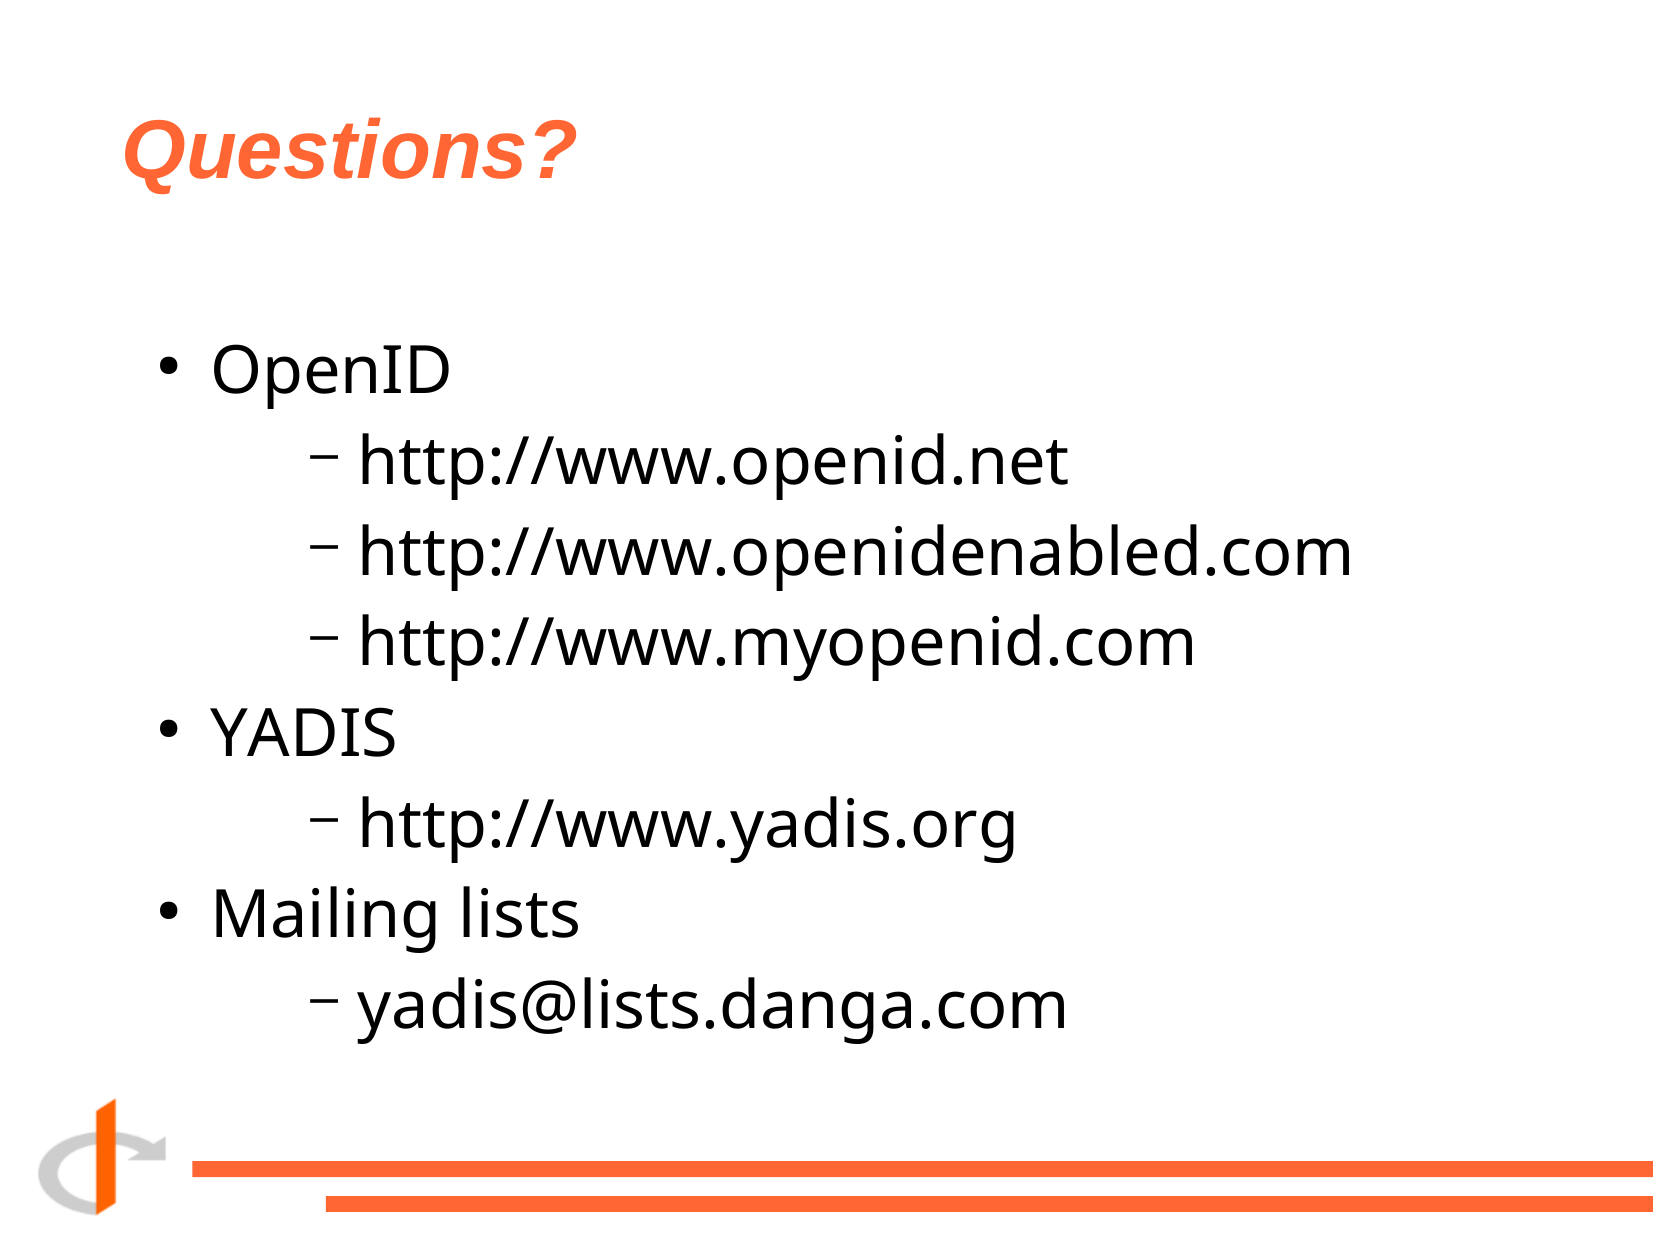

# Questions?
OpenID
http://www.openid.net
http://www.openidenabled.com
http://www.myopenid.com
YADIS
http://www.yadis.org
Mailing lists
yadis@lists.danga.com